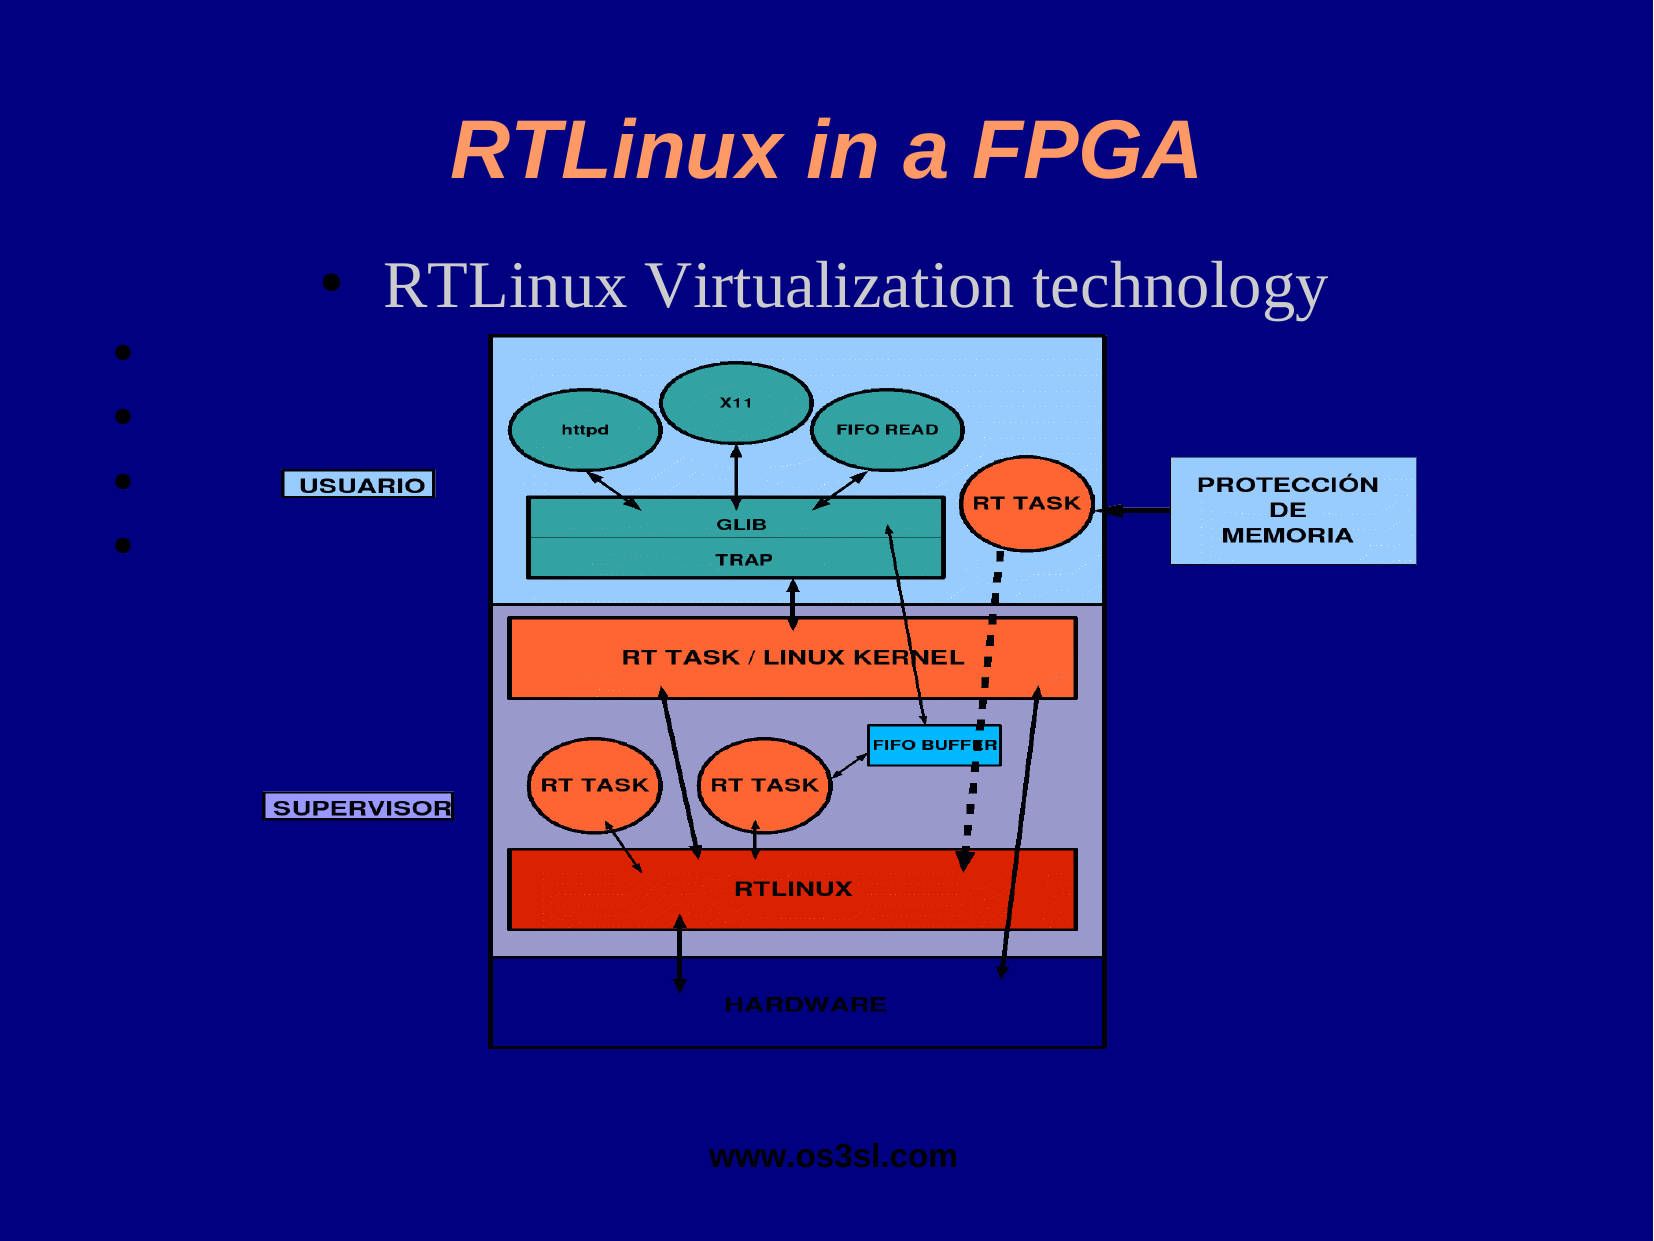

RTLinux Virtualization technology
# RTLinux in a FPGA
www.os3sl.com